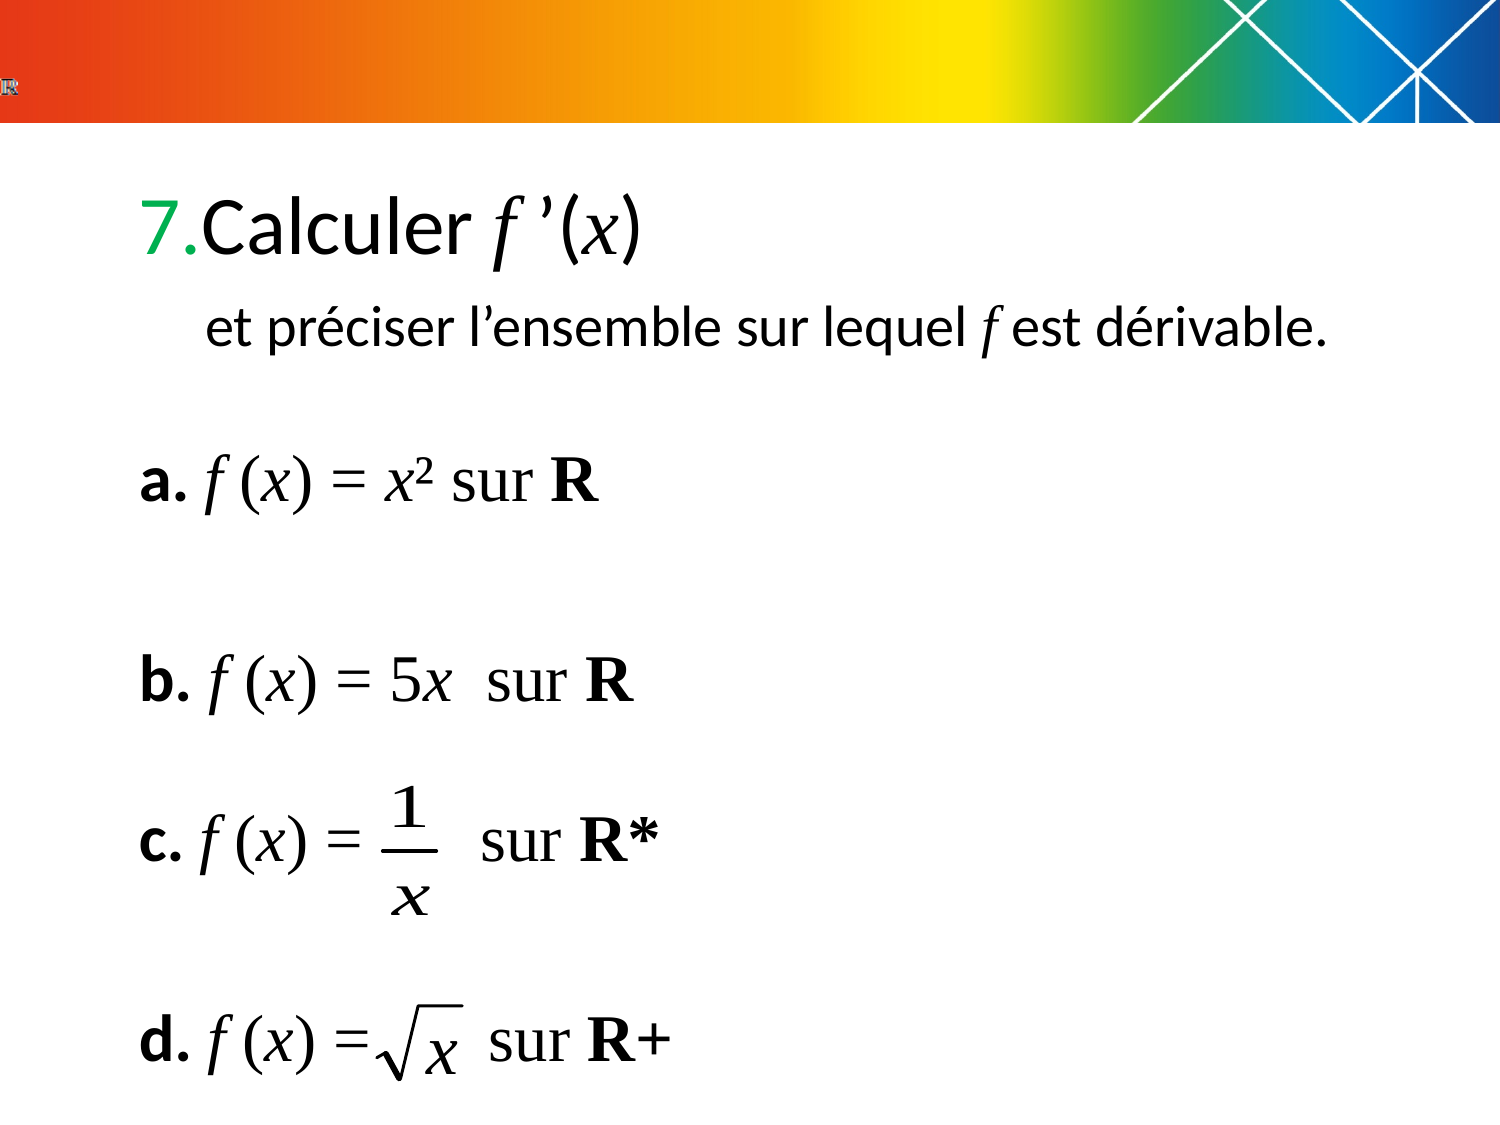

# 7.Calculer f ’(x)
et préciser l’ensemble sur lequel f est dérivable.
a. f (x) = x² sur R
b. f (x) = 5x sur R
c. f (x) = sur R*
d. f (x) = sur R+